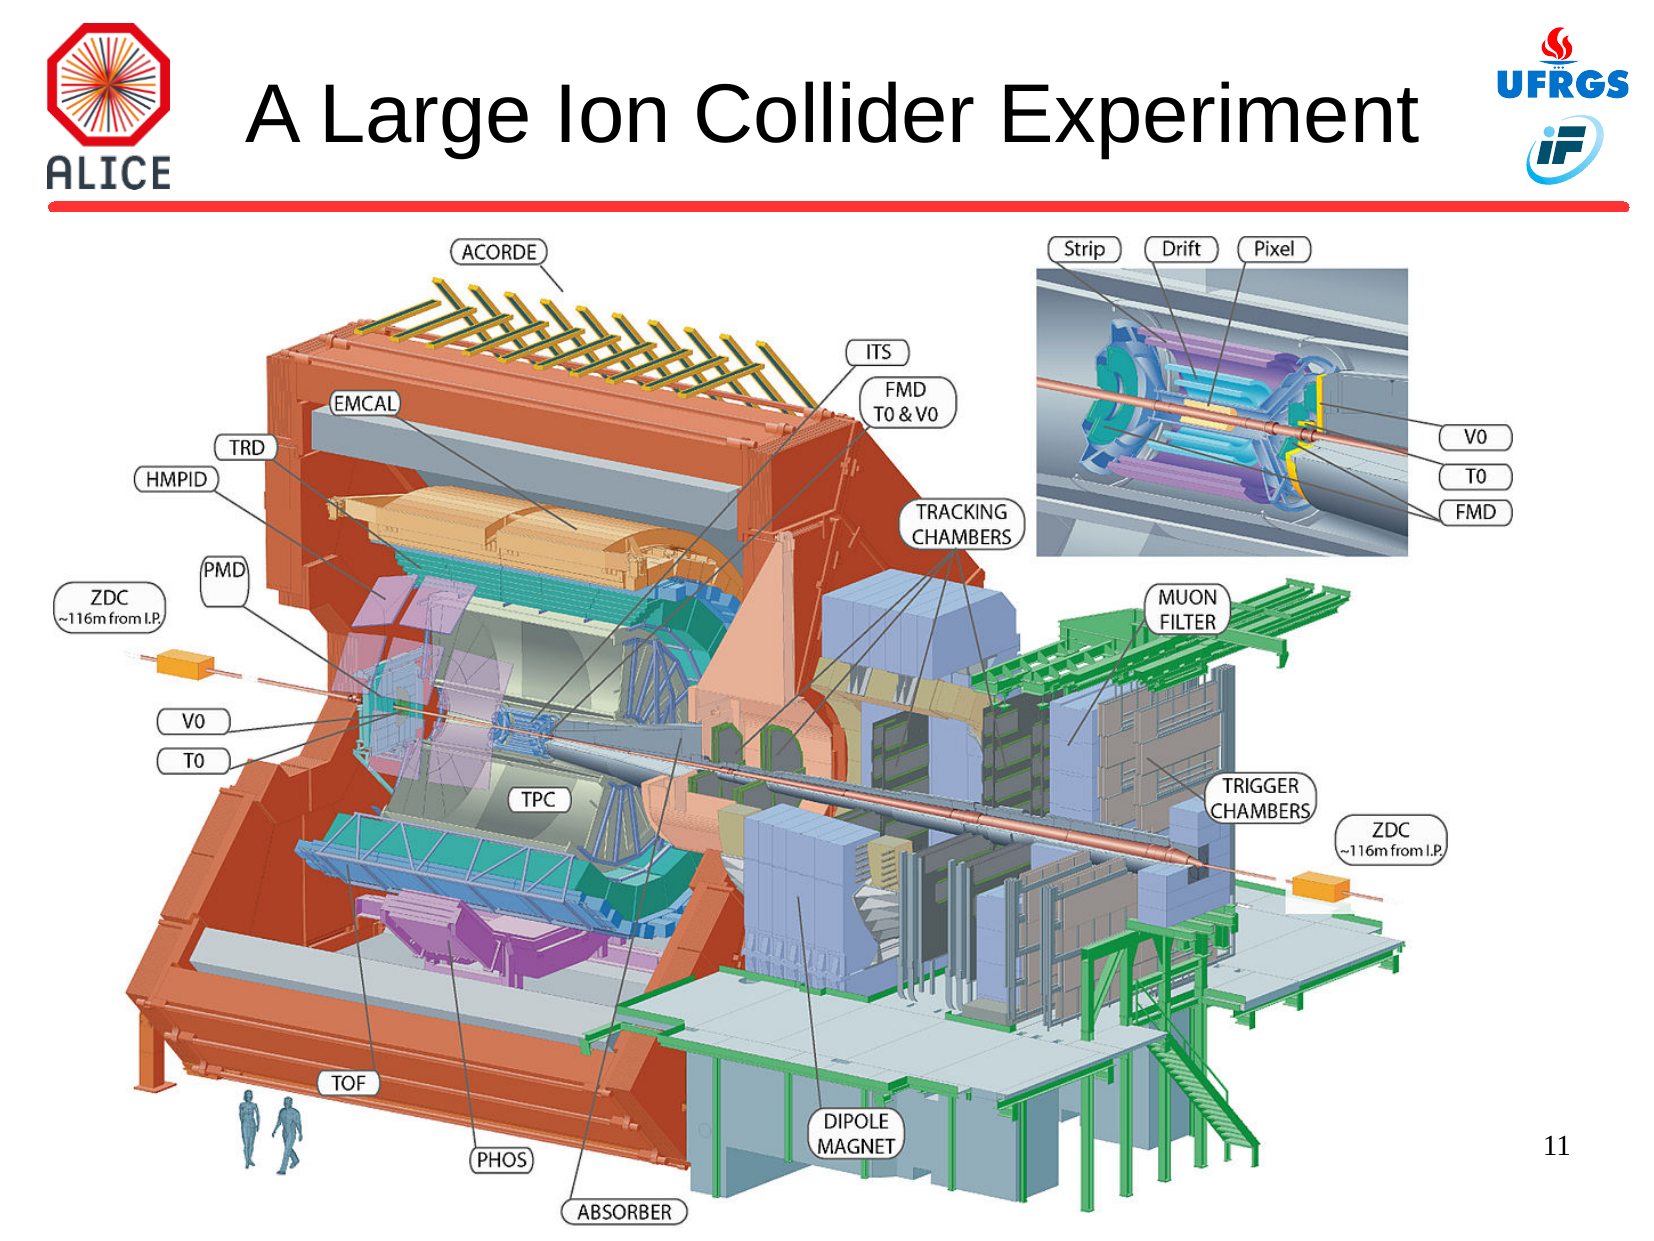

# A Large Ion Collider Experiment
11